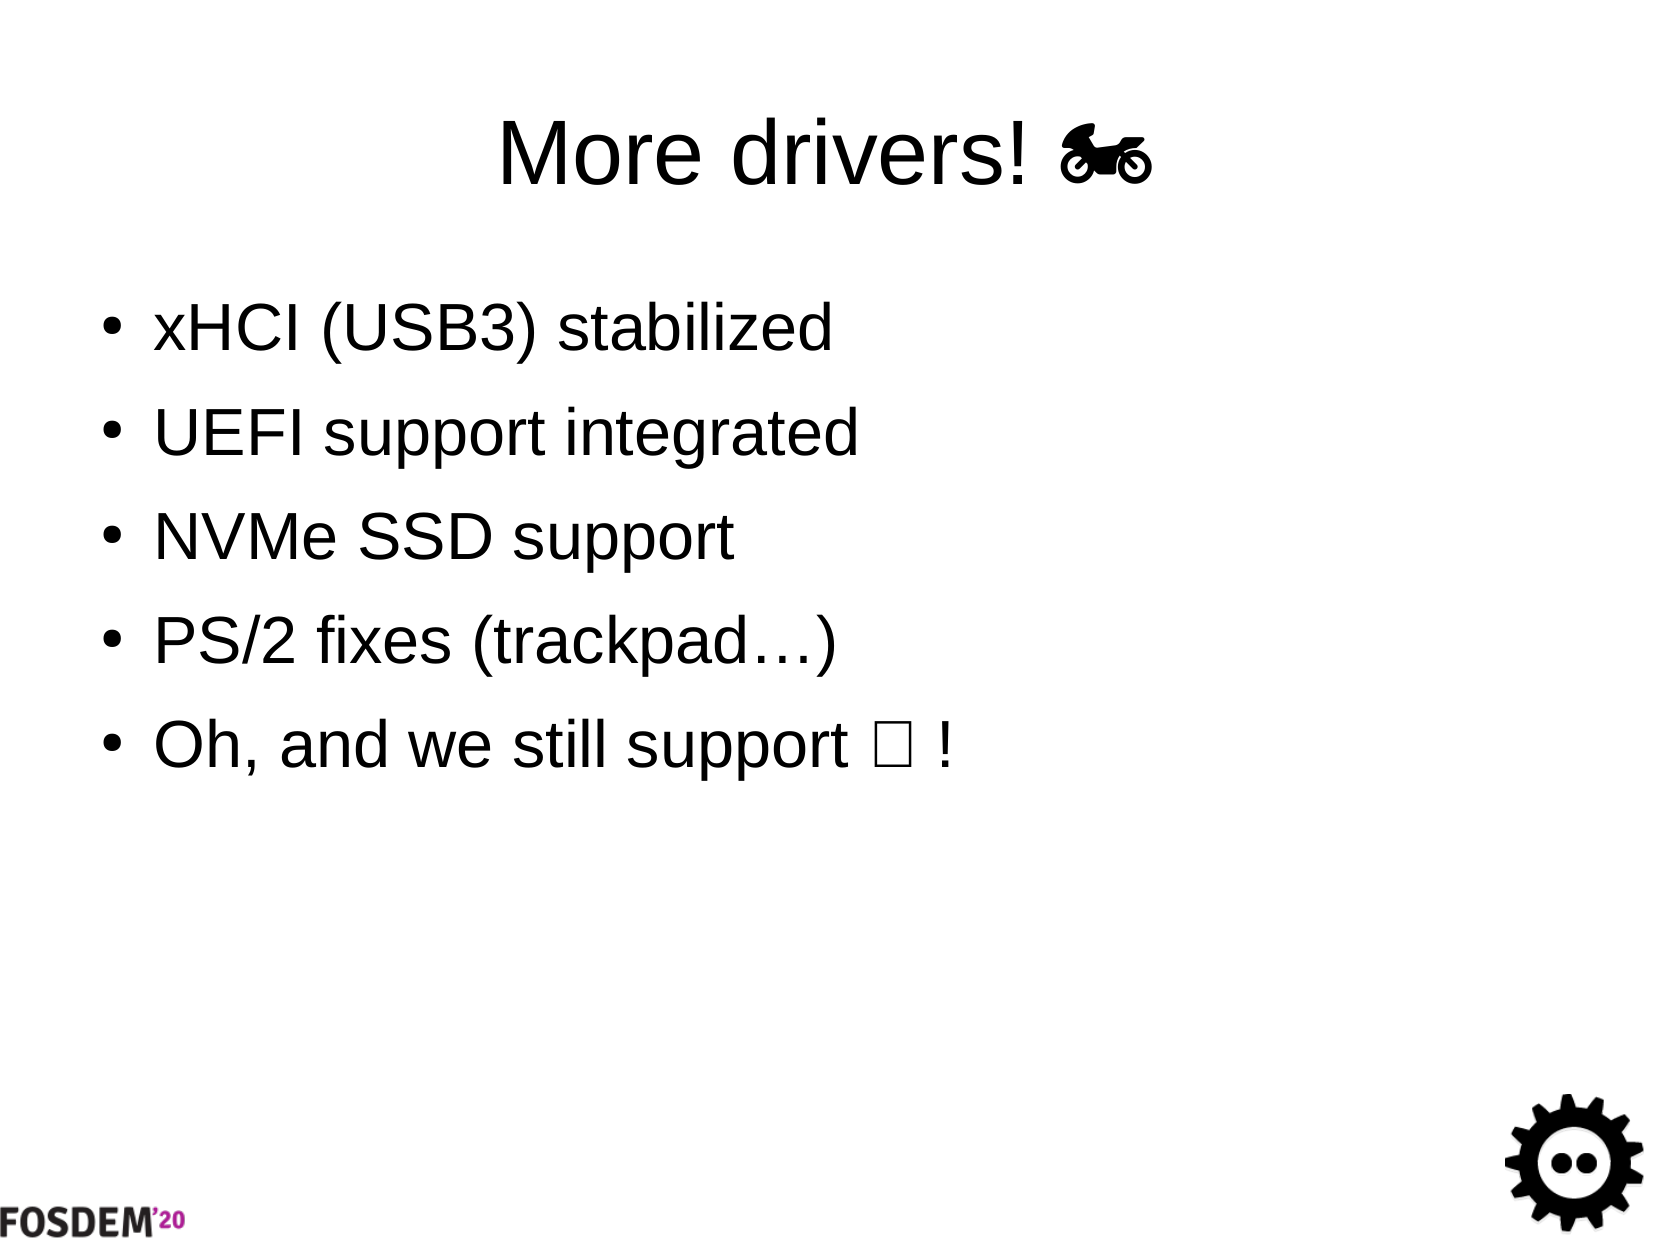

# More drivers! 🏍
xHCI (USB3) stabilized
UEFI support integrated
NVMe SSD support
PS/2 fixes (trackpad…)
Oh, and we still support 💾 !